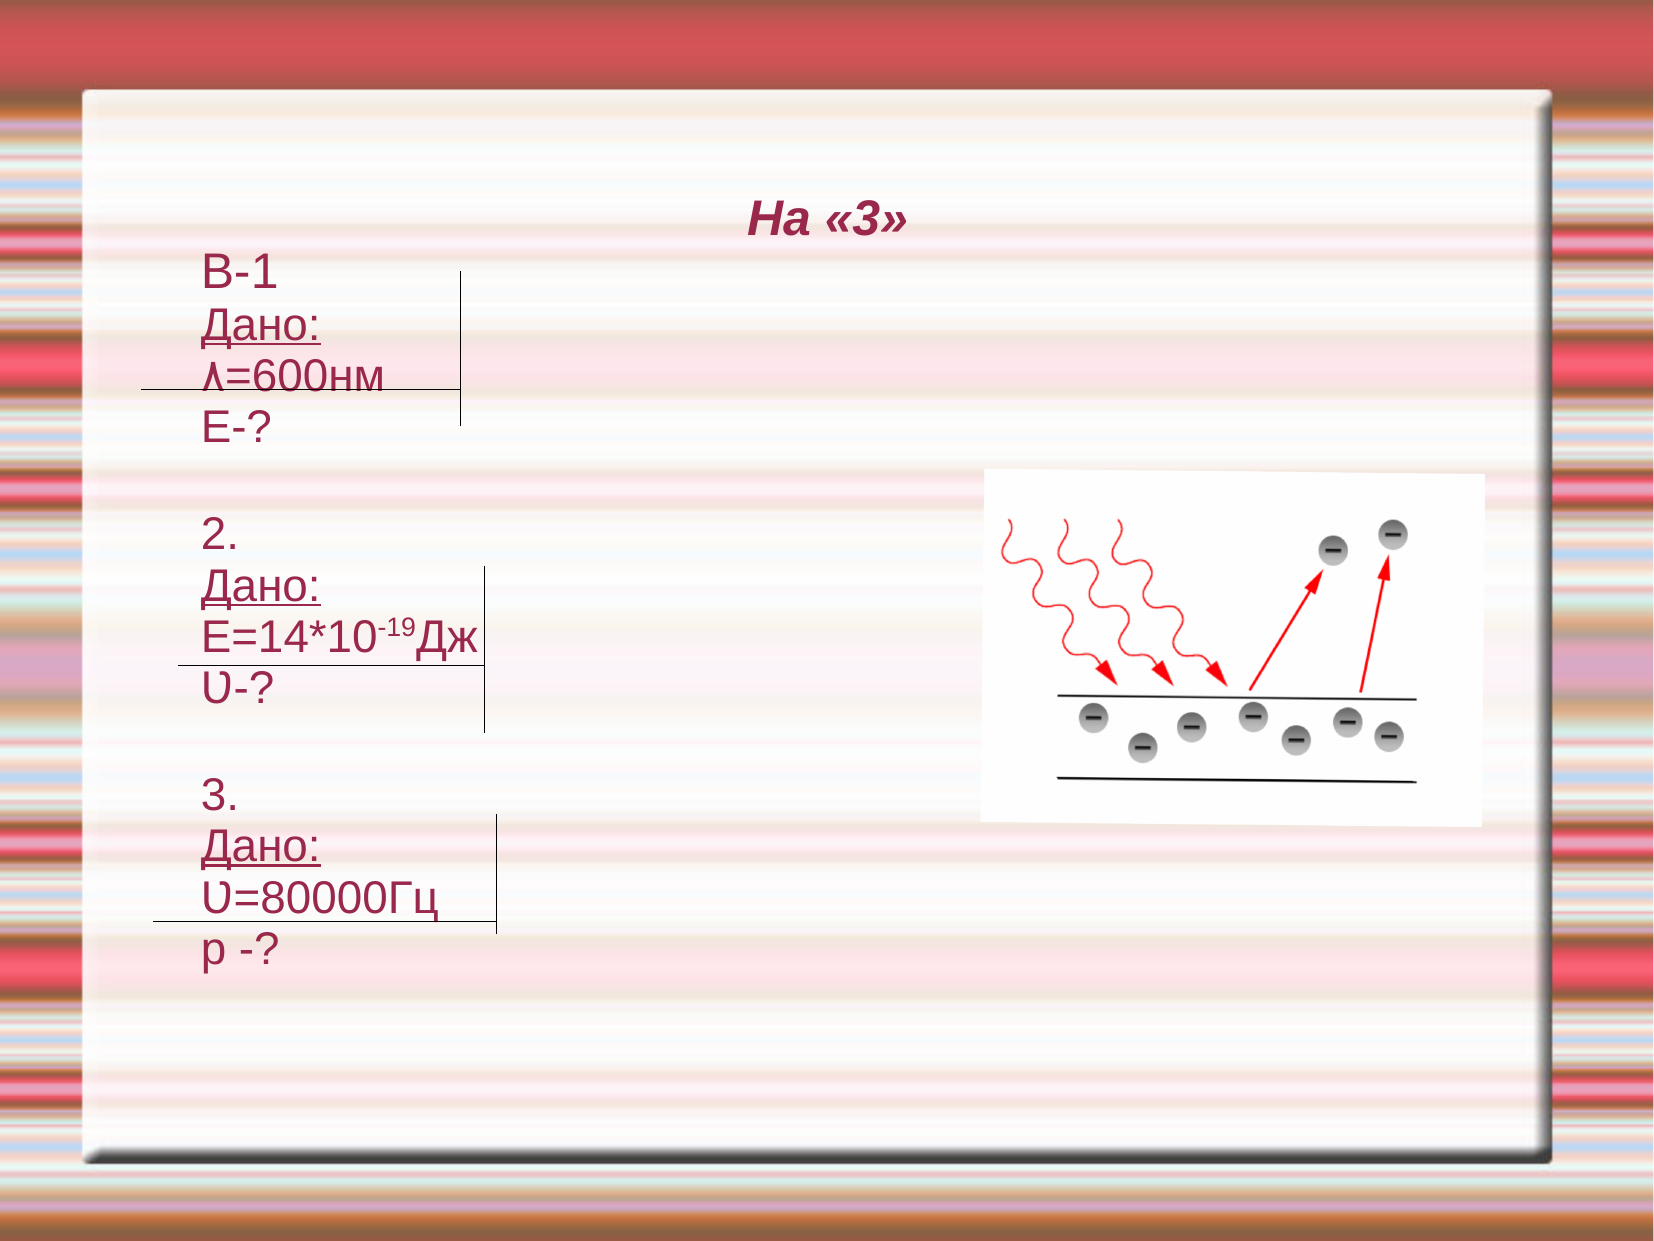

# На «3»
В-1
Дано:
٨=600нм
Е-?
2.
Дано:
Е=14*10-19Дж
Ʋ-?
3.
Дано:
Ʋ=80000Гц
р -?